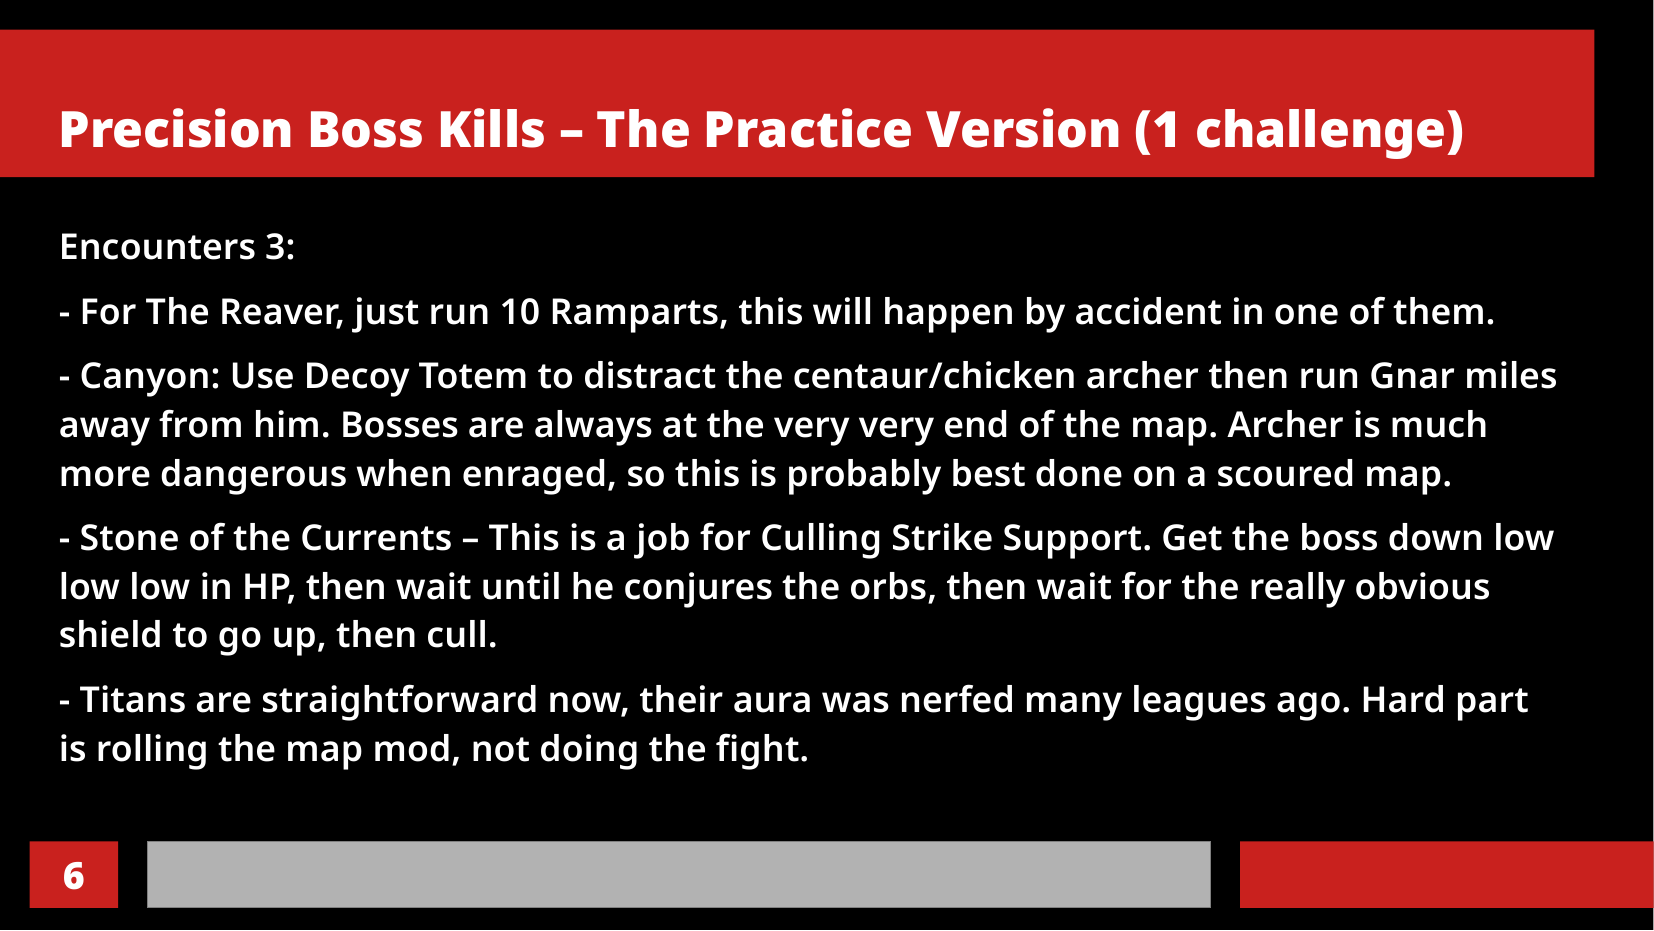

# Precision Boss Kills – The Practice Version (1 challenge)
Encounters 3:
- For The Reaver, just run 10 Ramparts, this will happen by accident in one of them.
- Canyon: Use Decoy Totem to distract the centaur/chicken archer then run Gnar miles away from him. Bosses are always at the very very end of the map. Archer is much more dangerous when enraged, so this is probably best done on a scoured map.
- Stone of the Currents – This is a job for Culling Strike Support. Get the boss down low low low in HP, then wait until he conjures the orbs, then wait for the really obvious shield to go up, then cull.
- Titans are straightforward now, their aura was nerfed many leagues ago. Hard part is rolling the map mod, not doing the fight.
6